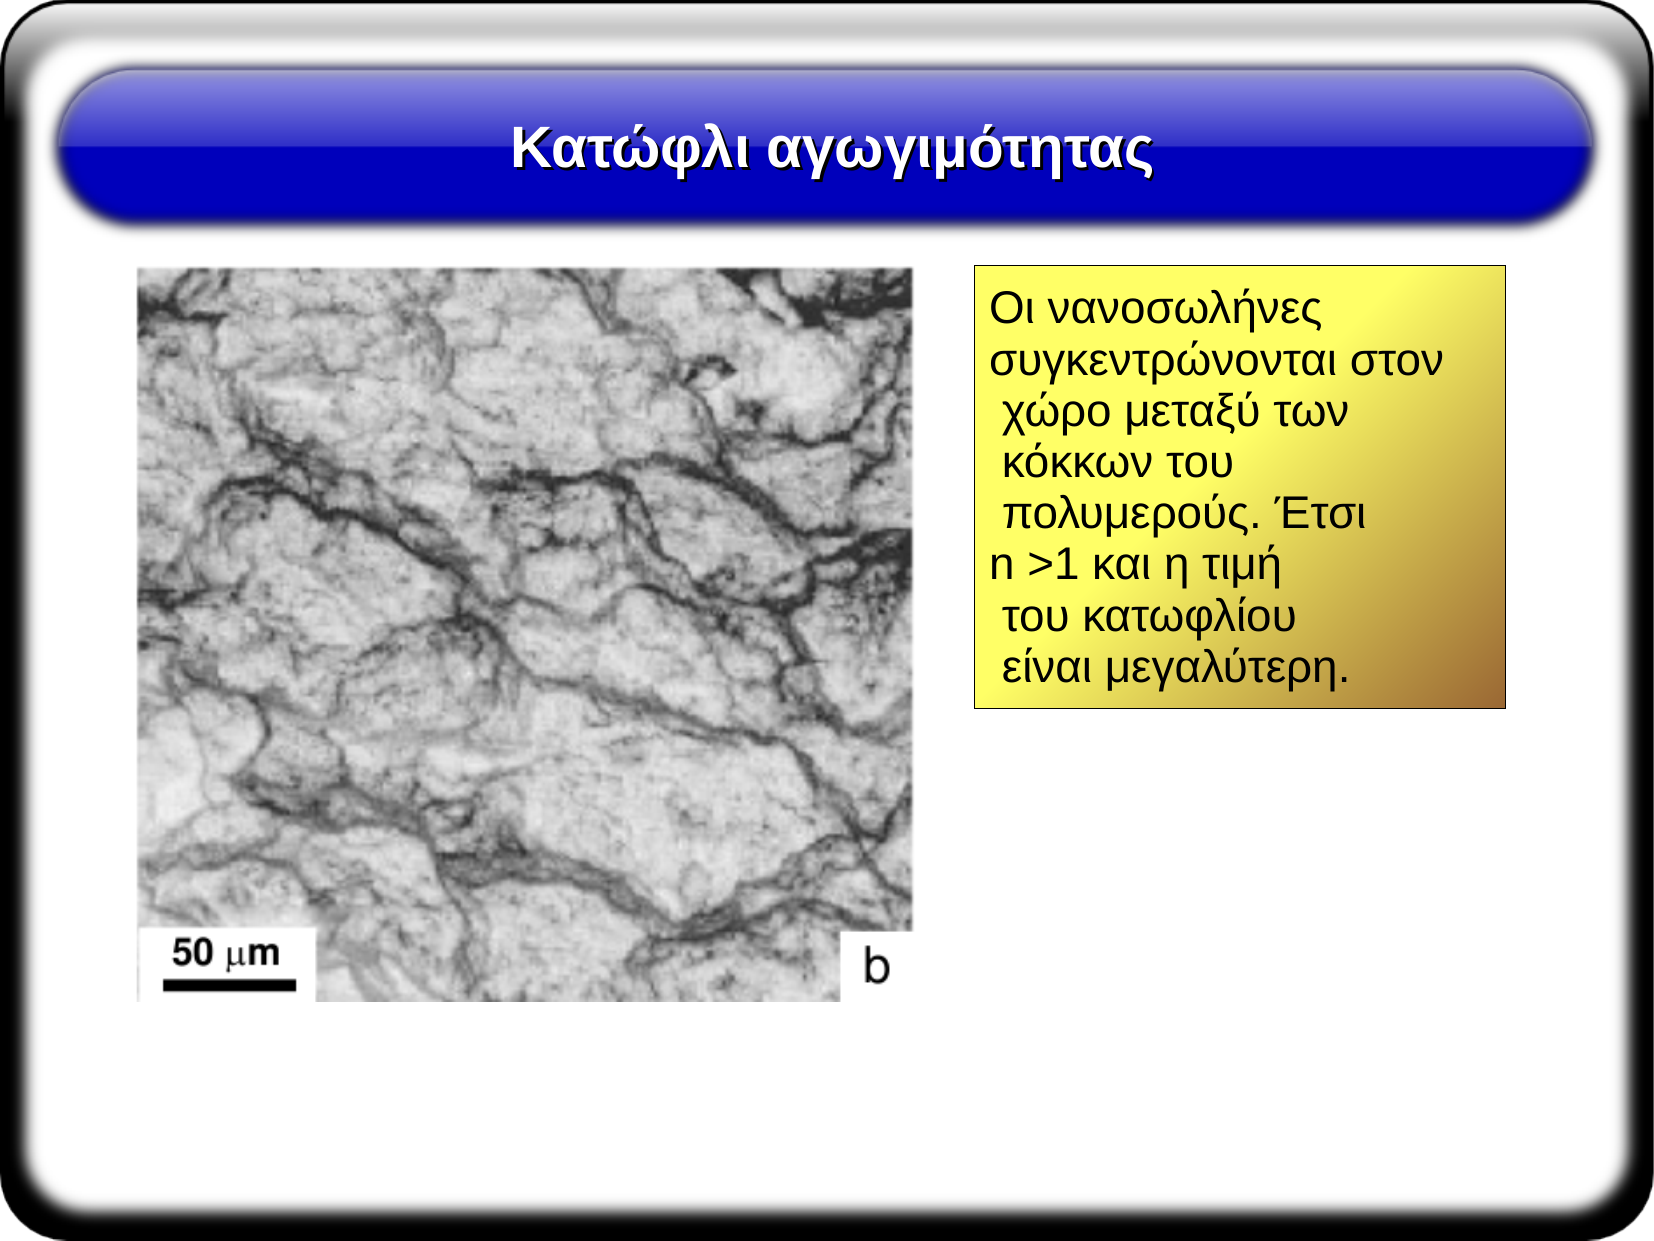

# Κατώφλι αγωγιμότητας
Οι νανοσωλήνες
συγκεντρώνονται στον
 χώρο μεταξύ των
 κόκκων του
 πολυμερούς. Έτσι
n >1 και η τιμή
 του κατωφλίου
 είναι μεγαλύτερη.